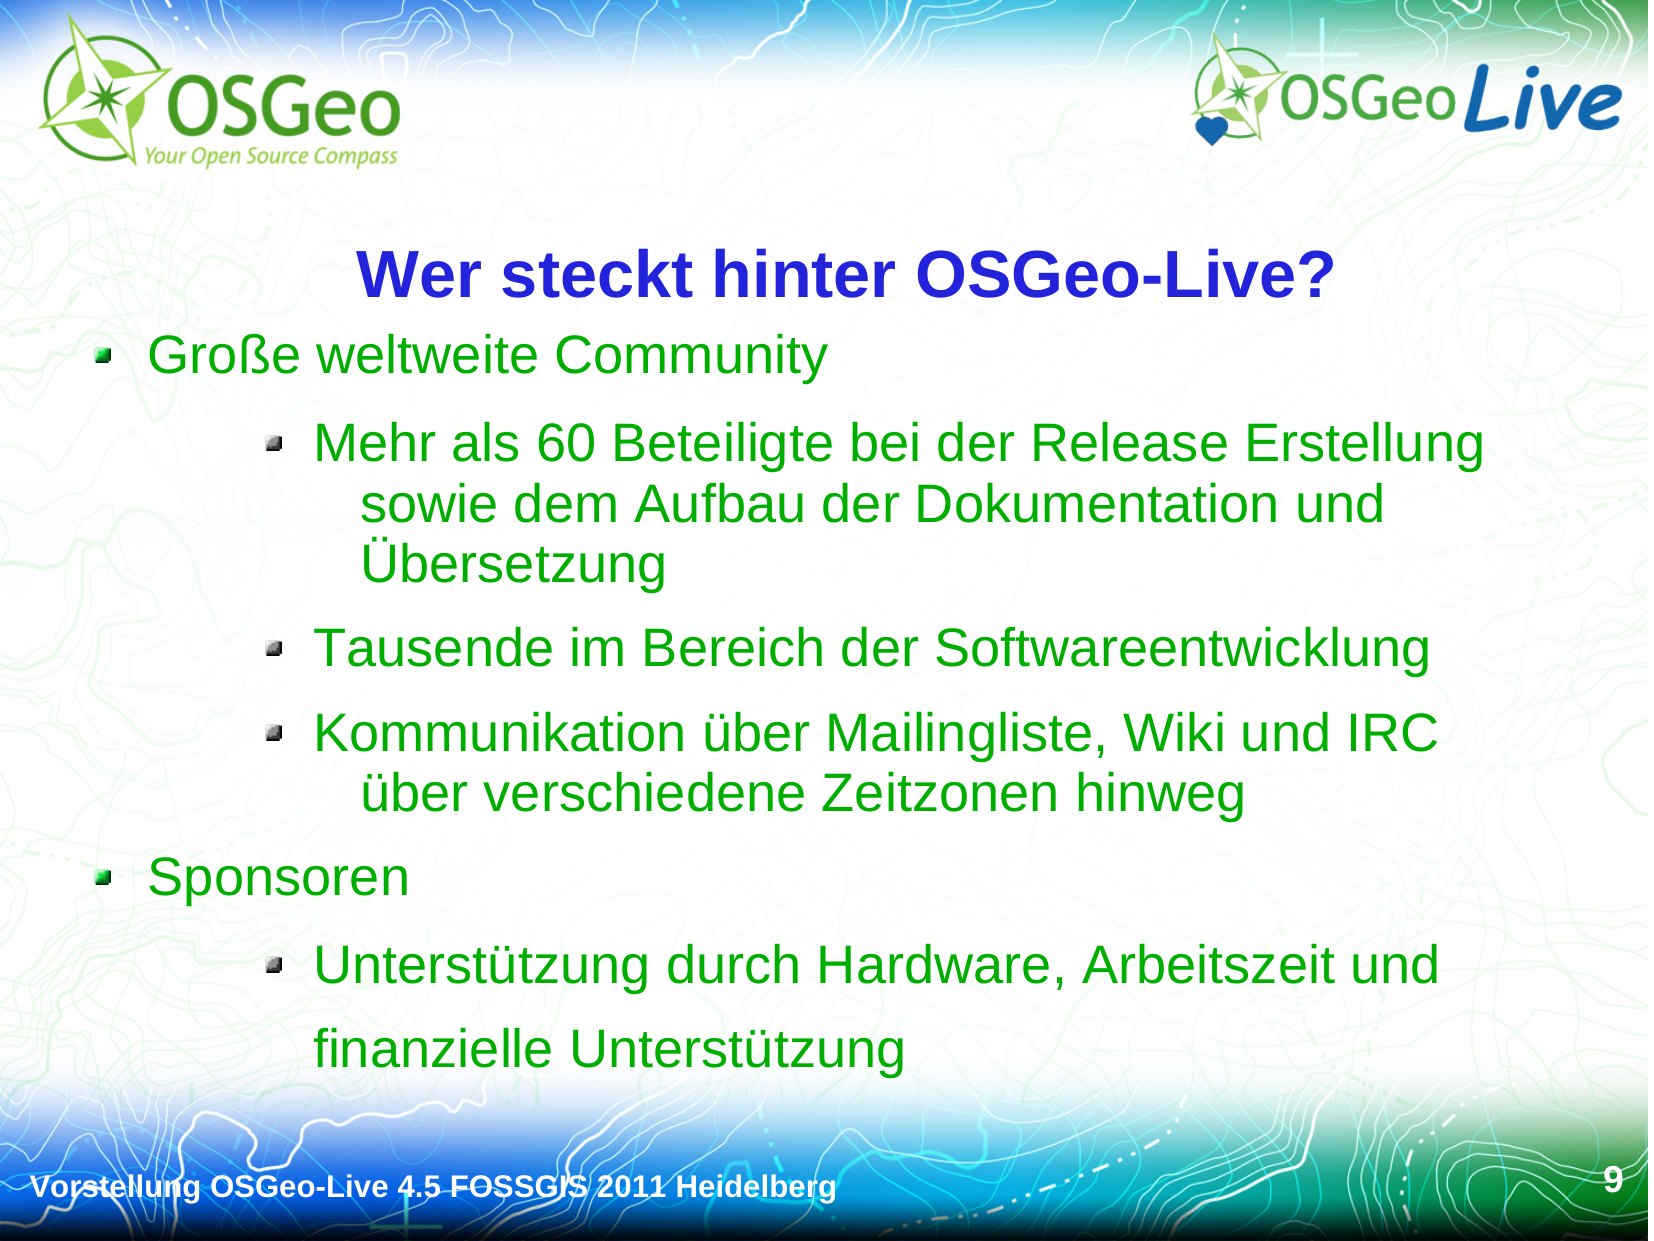

# Wer steckt hinter OSGeo-Live?
Große weltweite Community
Mehr als 60 Beteiligte bei der Release Erstellung sowie dem Aufbau der Dokumentation und Übersetzung
Tausende im Bereich der Softwareentwicklung
Kommunikation über Mailingliste, Wiki und IRC über verschiedene Zeitzonen hinweg
Sponsoren
Unterstützung durch Hardware, Arbeitszeit und
finanzielle Unterstützung